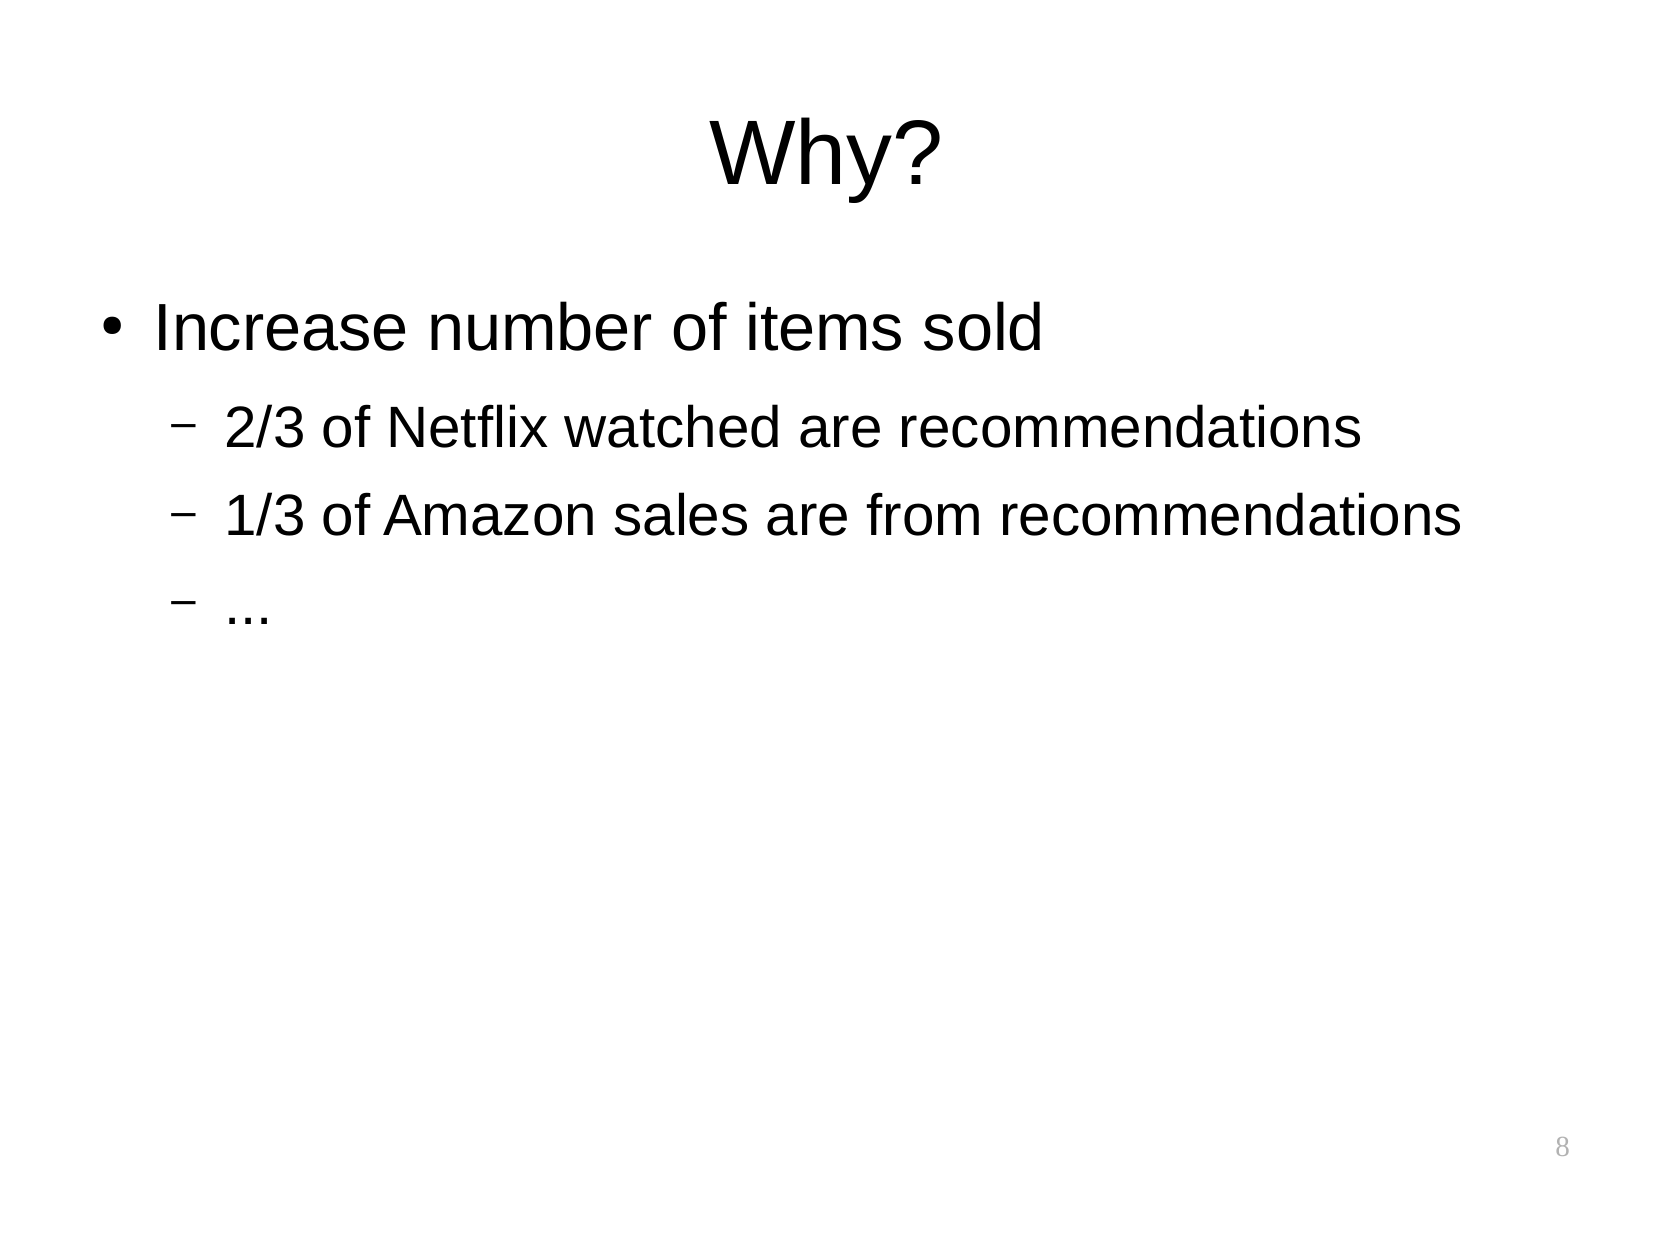

# Why?
Increase number of items sold
2/3 of Netflix watched are recommendations
1/3 of Amazon sales are from recommendations
...
8